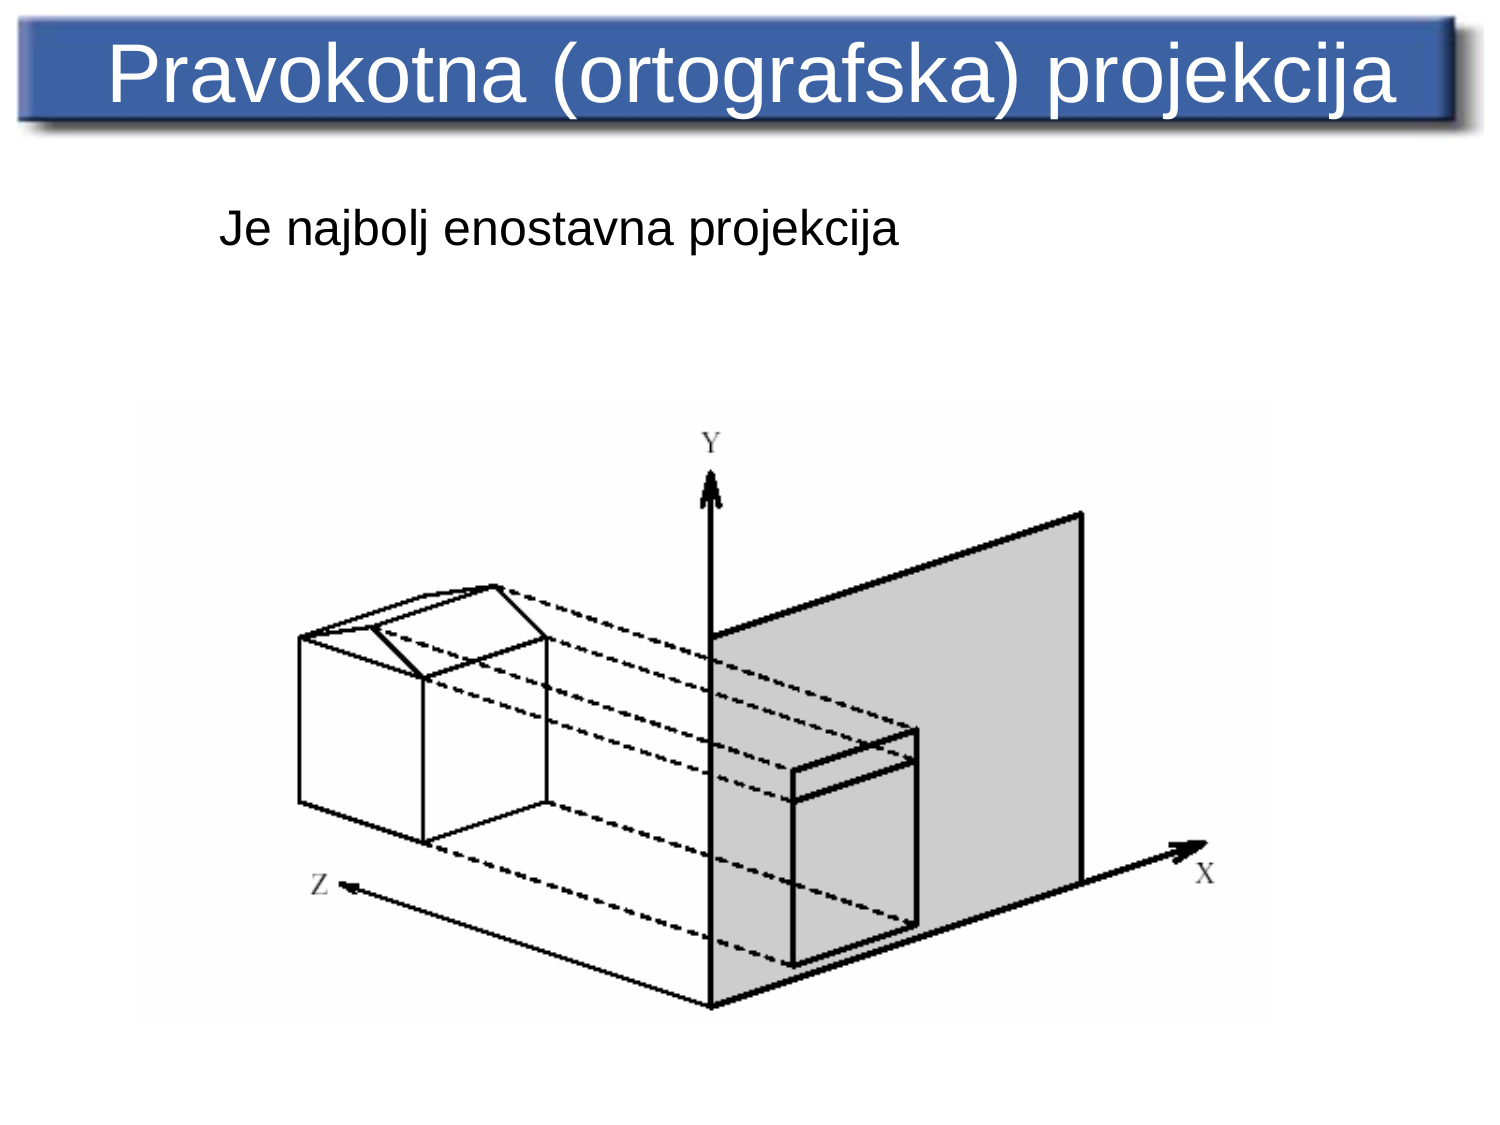

# Pravokotna (ortografska) projekcija
Je najbolj enostavna projekcija